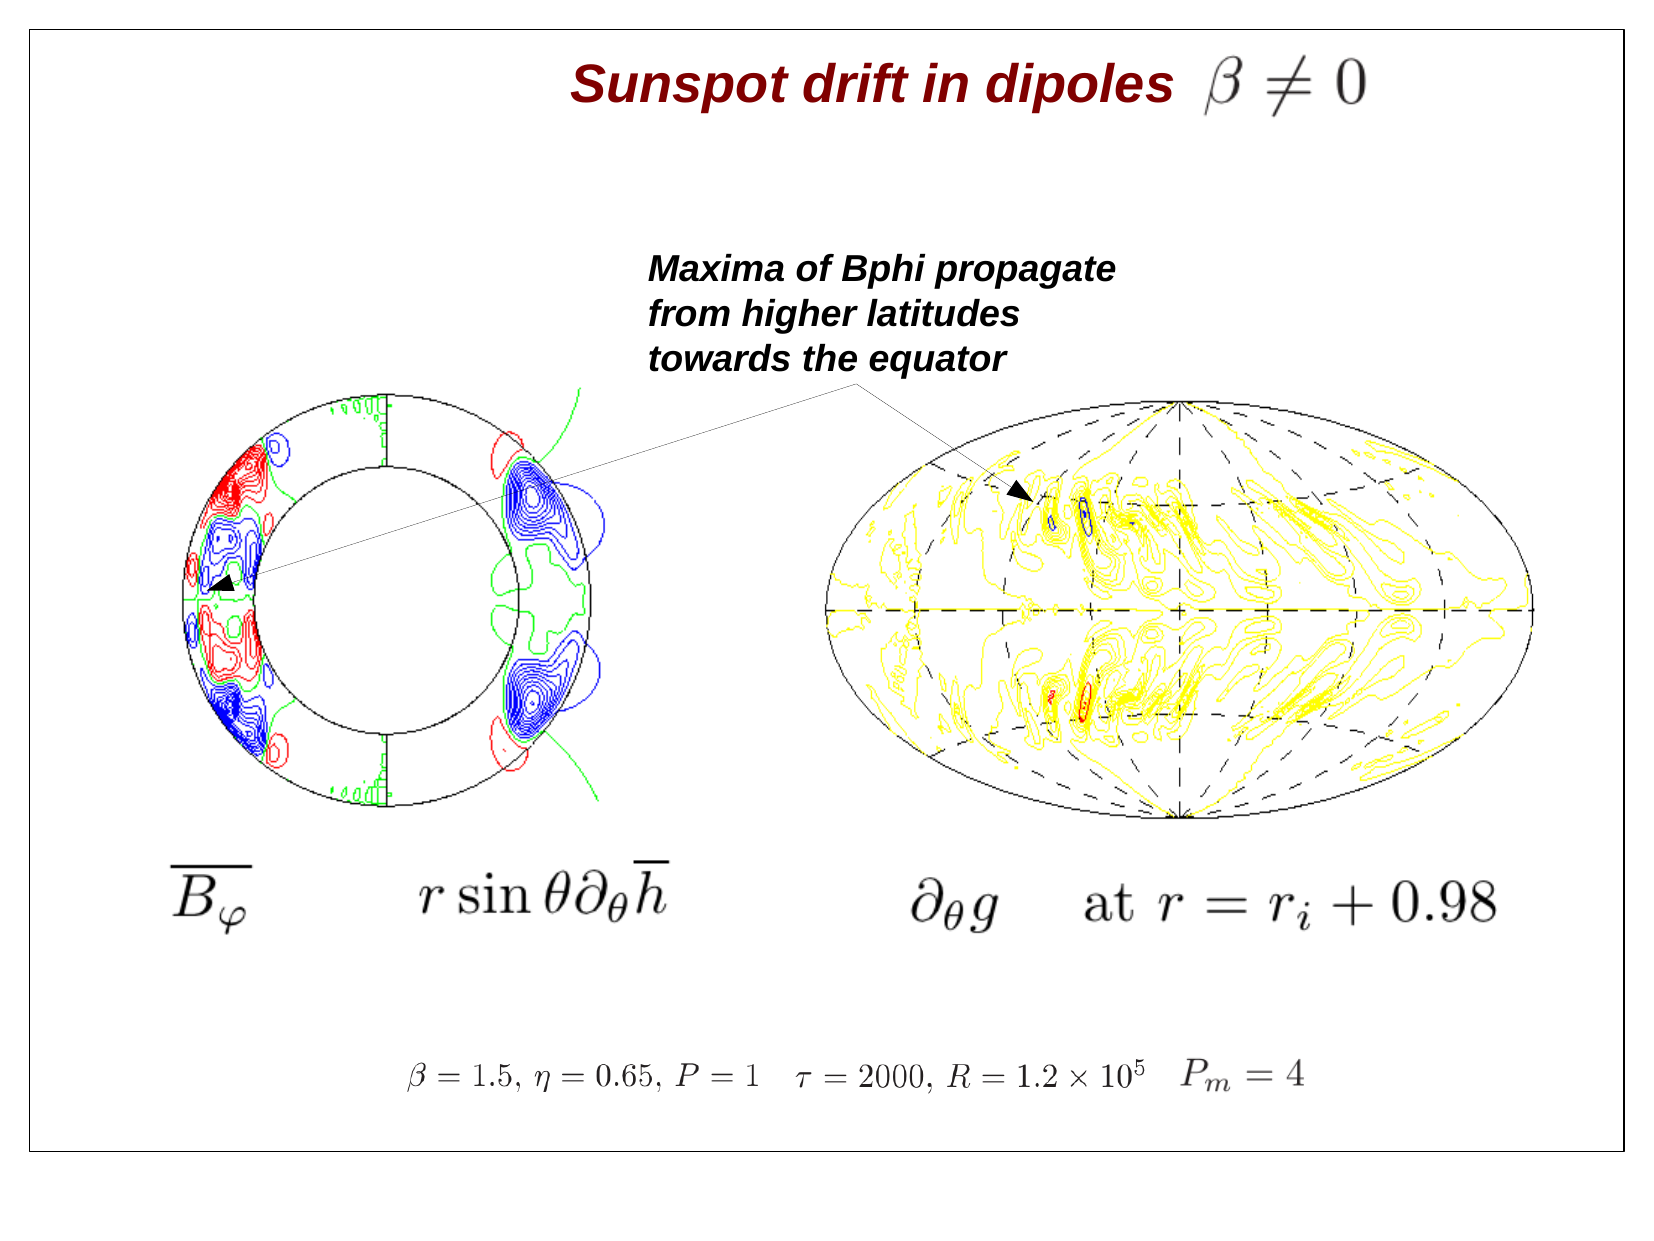

Sunspot drift in dipoles with
Maxima of Bphi propagate
from higher latitudes
towards the equator